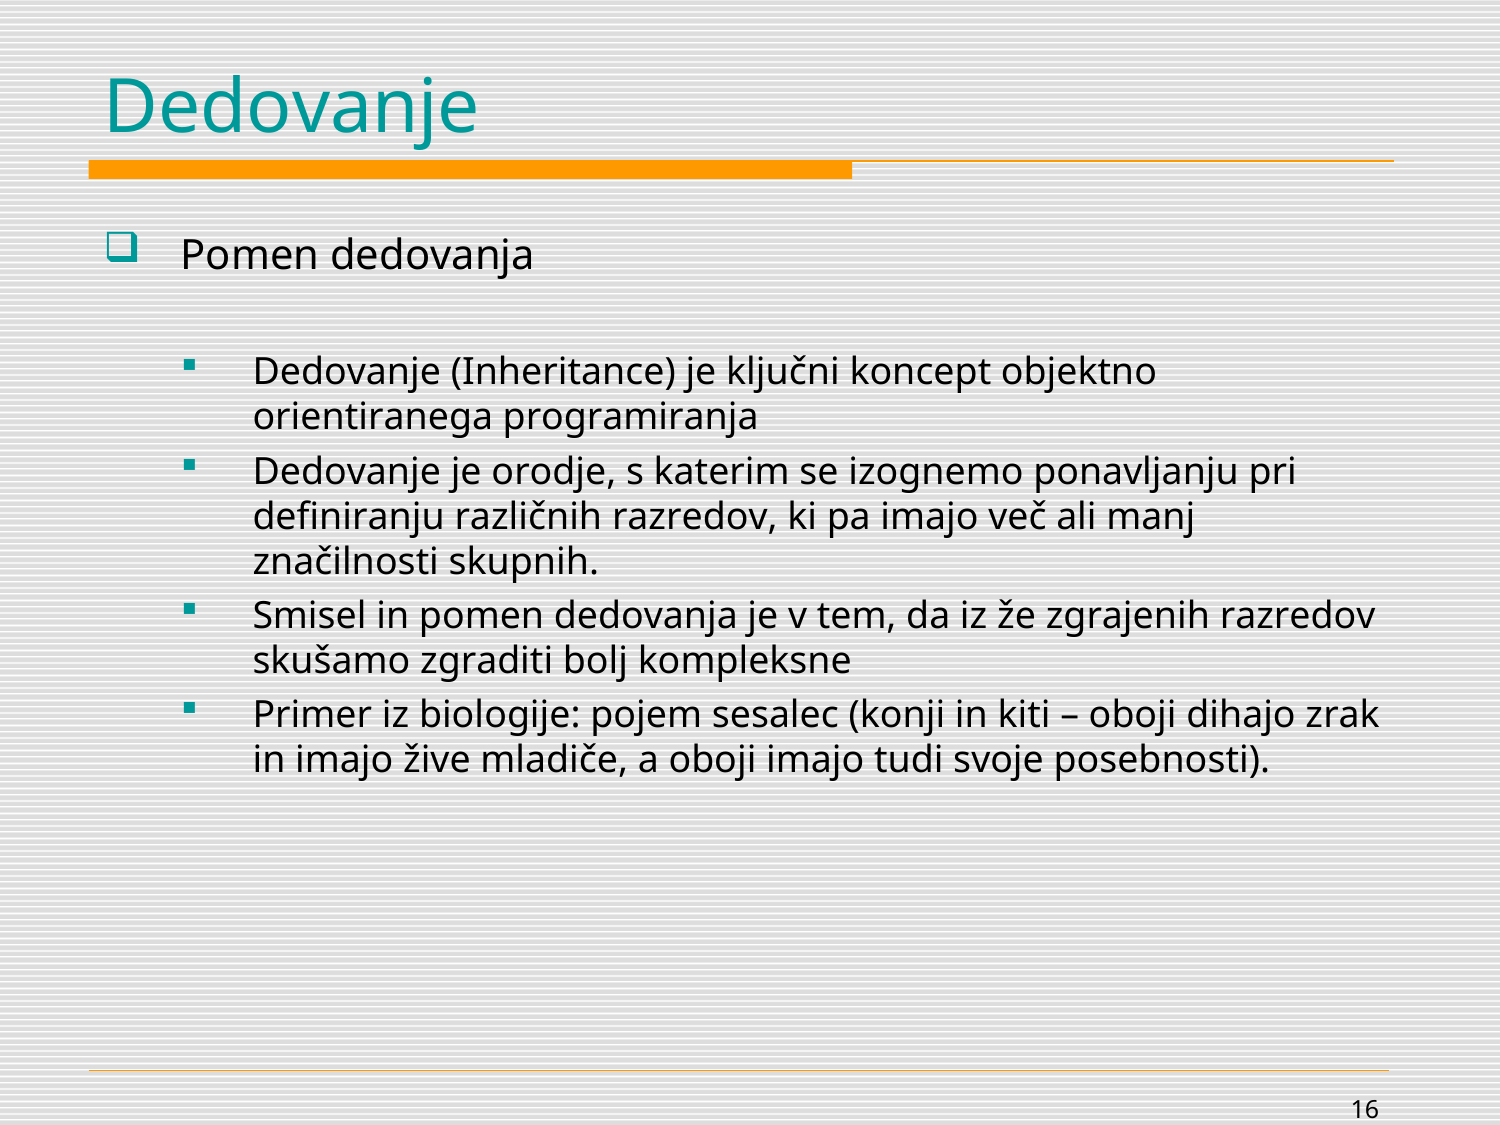

# Dedovanje
Pomen dedovanja
Dedovanje (Inheritance) je ključni koncept objektno orientiranega programiranja
Dedovanje je orodje, s katerim se izognemo ponavljanju pri definiranju različnih razredov, ki pa imajo več ali manj značilnosti skupnih.
Smisel in pomen dedovanja je v tem, da iz že zgrajenih razredov skušamo zgraditi bolj kompleksne
Primer iz biologije: pojem sesalec (konji in kiti – oboji dihajo zrak in imajo žive mladiče, a oboji imajo tudi svoje posebnosti).